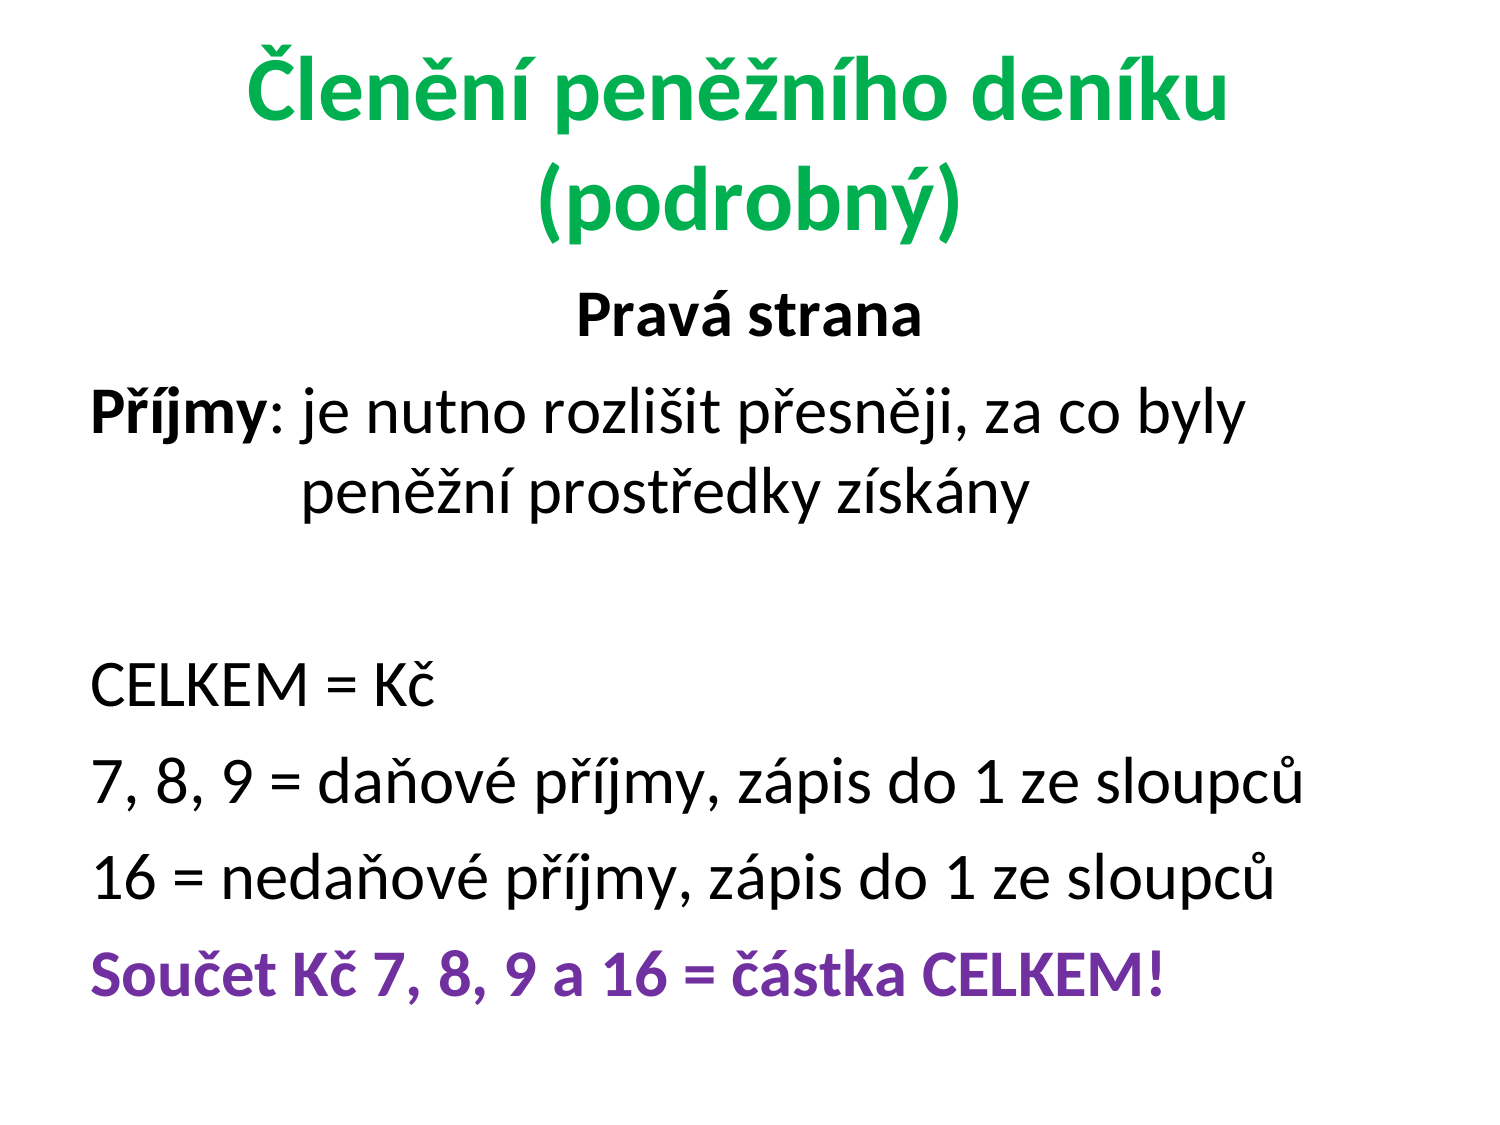

# Členění peněžního deníku (podrobný)
Pravá strana
Příjmy: je nutno rozlišit přesněji, za co byly 		 peněžní prostředky získány
CELKEM = Kč
7, 8, 9 = daňové příjmy, zápis do 1 ze sloupců
16 = nedaňové příjmy, zápis do 1 ze sloupců
Součet Kč 7, 8, 9 a 16 = částka CELKEM!